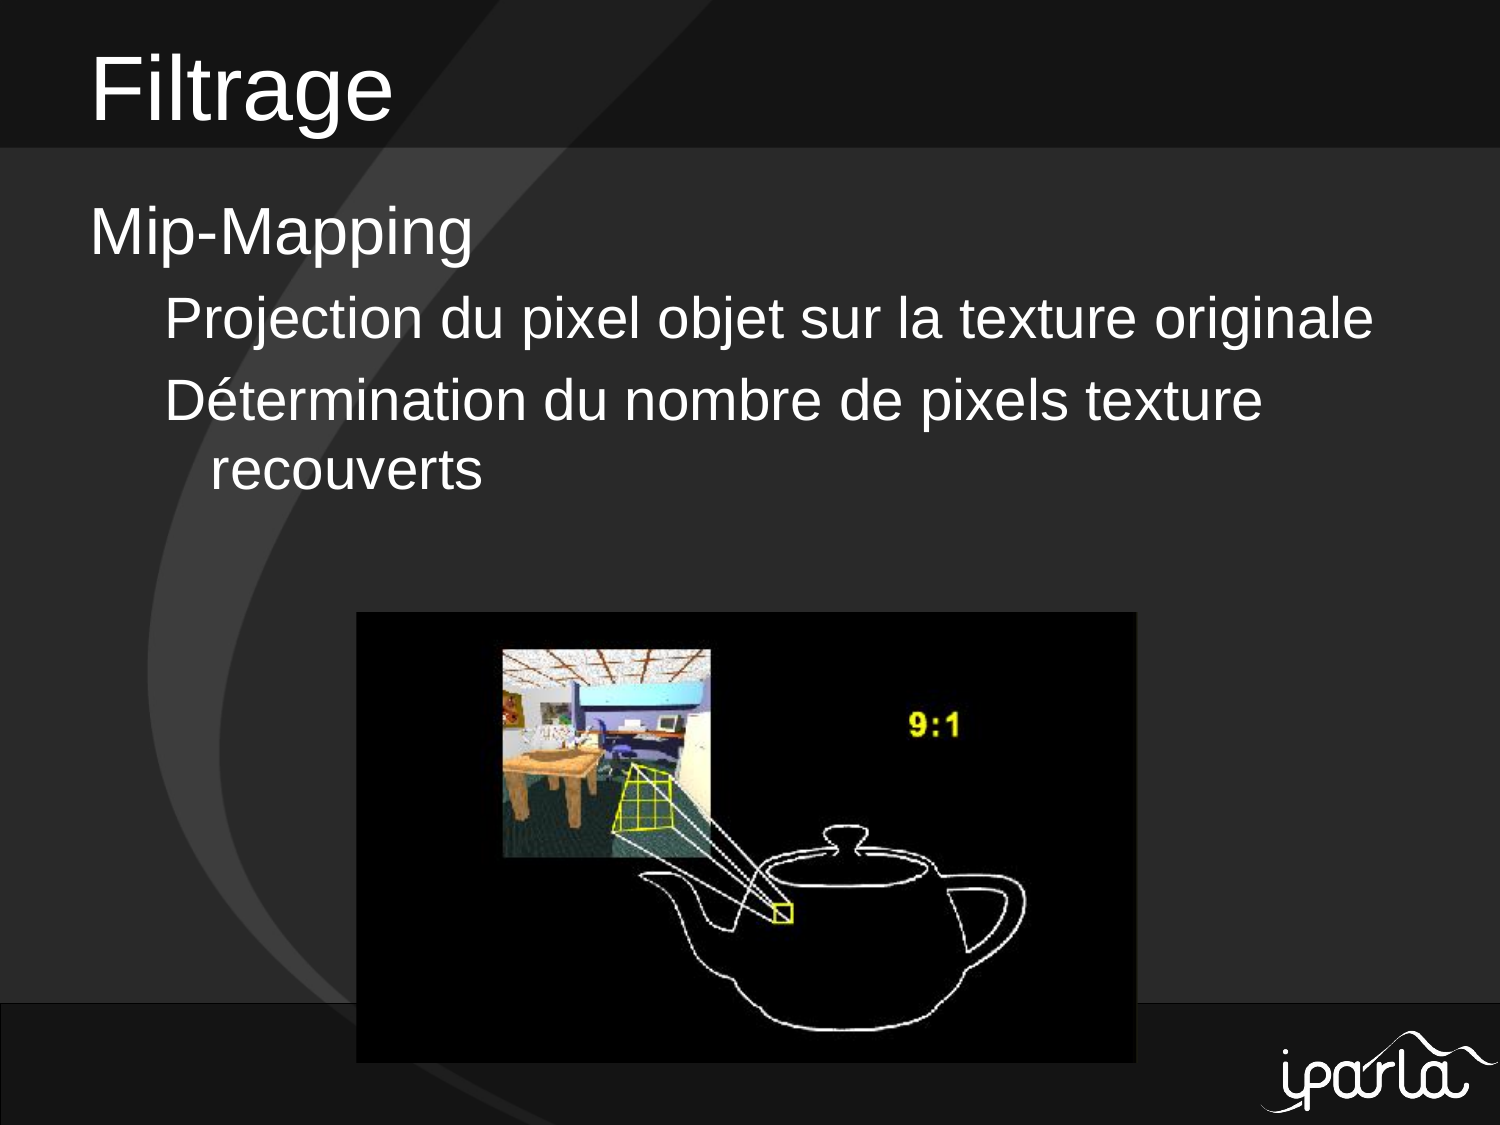

# Filtrage
Mip-Mapping
Projection du pixel objet sur la texture originale
Détermination du nombre de pixels texture recouverts